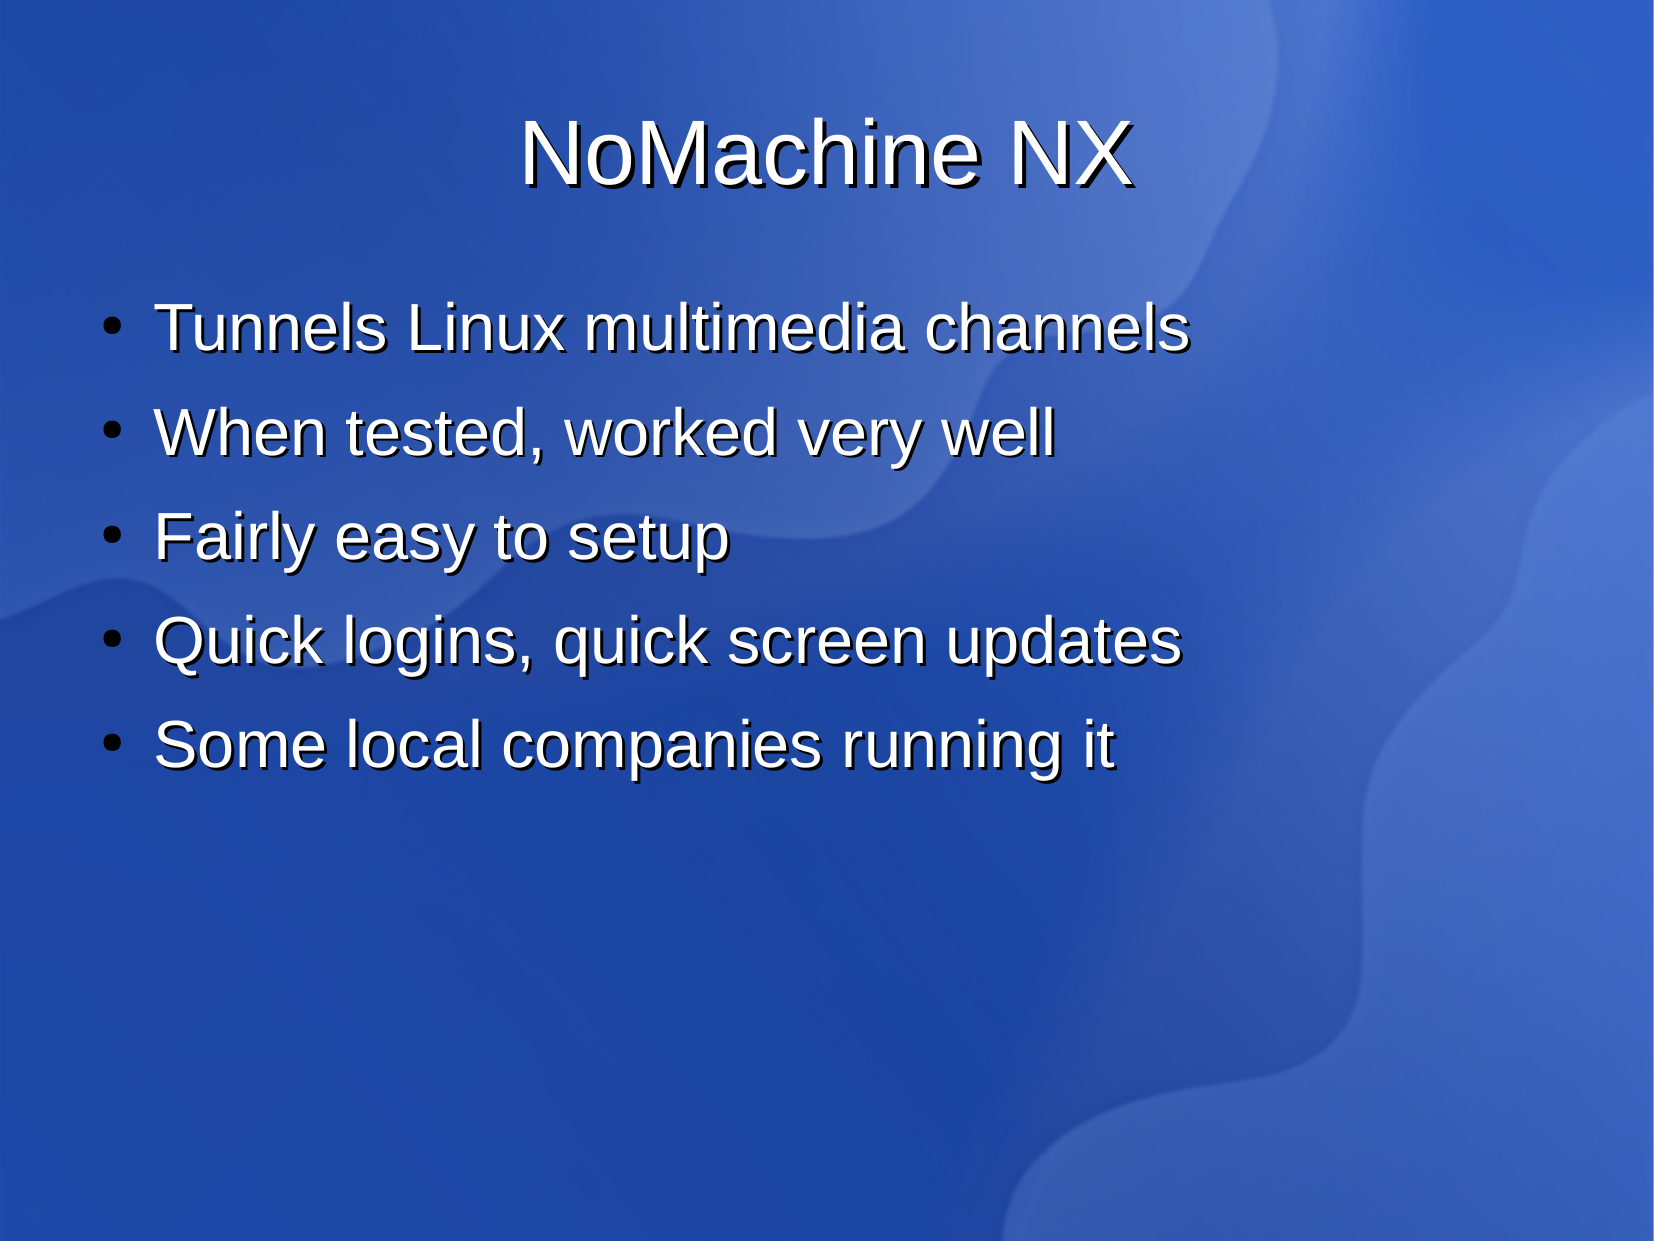

# NoMachine NX
Tunnels Linux multimedia channels
When tested, worked very well
Fairly easy to setup
Quick logins, quick screen updates
Some local companies running it